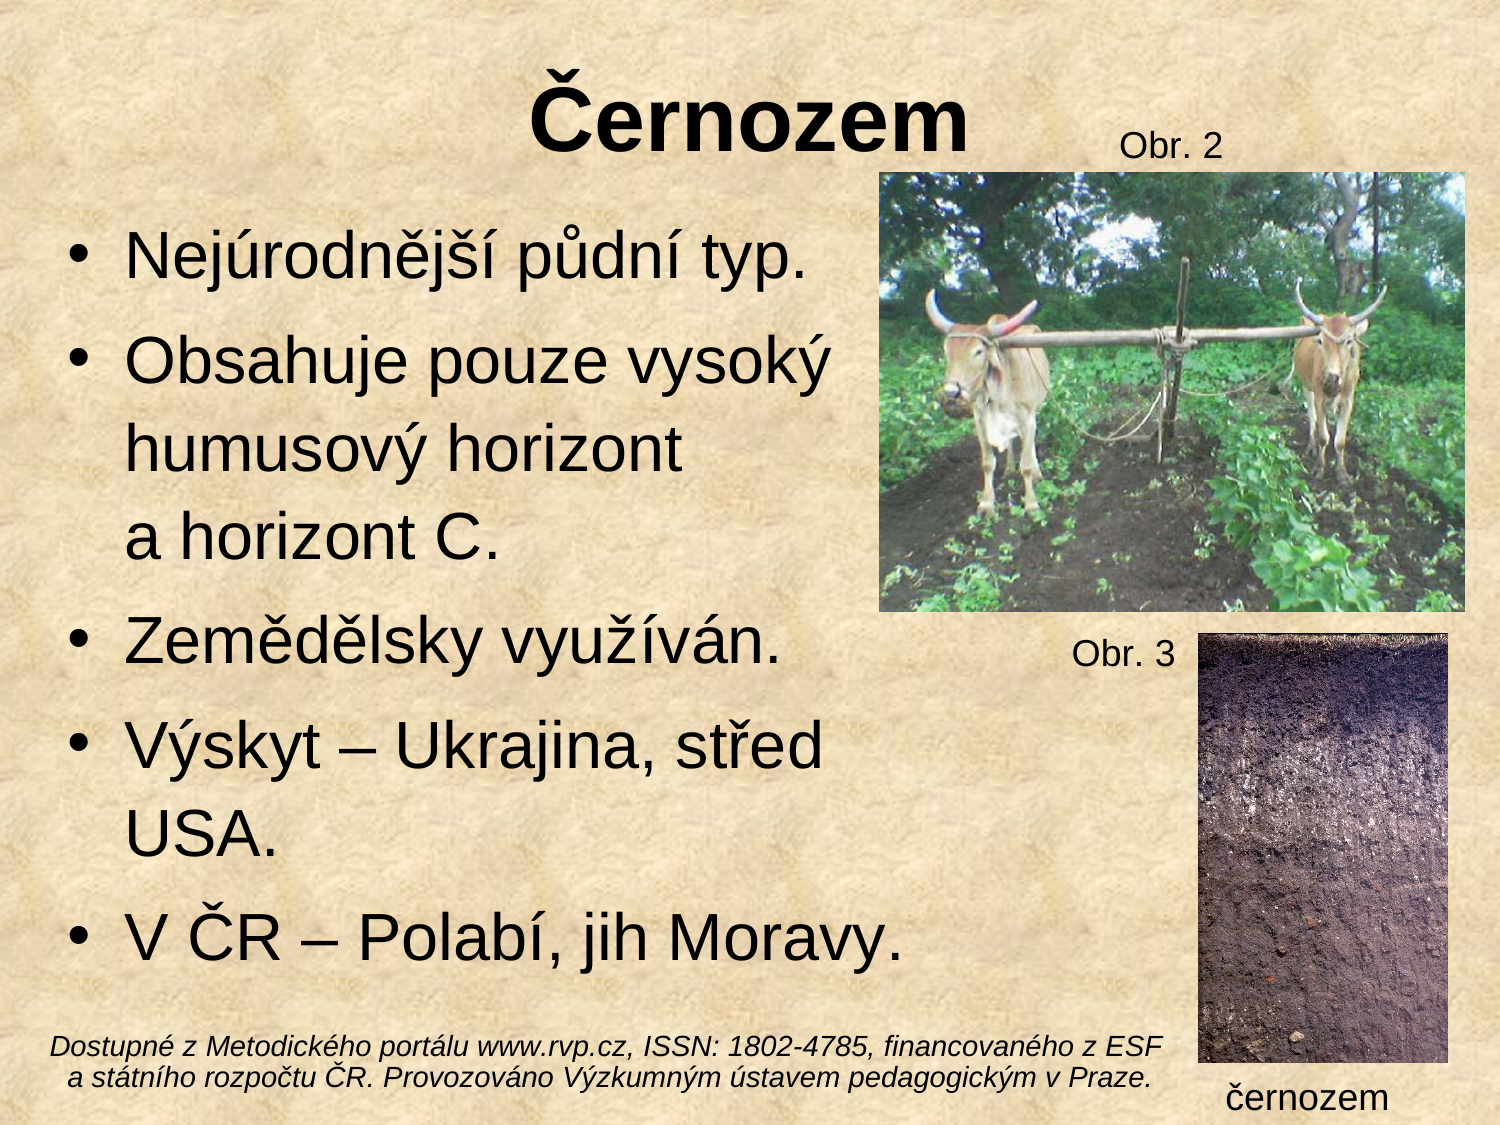

# Černozem
Obr. 2
Nejúrodnější půdní typ.
Obsahuje pouze vysoký humusový horizont
a horizont C.
Zemědělsky využíván.
Výskyt – Ukrajina, střed USA.
V ČR – Polabí, jih Moravy.
Obr. 3
Dostupné z Metodického portálu www.rvp.cz, ISSN: 1802-4785, financovaného z ESF
a státního rozpočtu ČR. Provozováno Výzkumným ústavem pedagogickým v Praze.
černozem